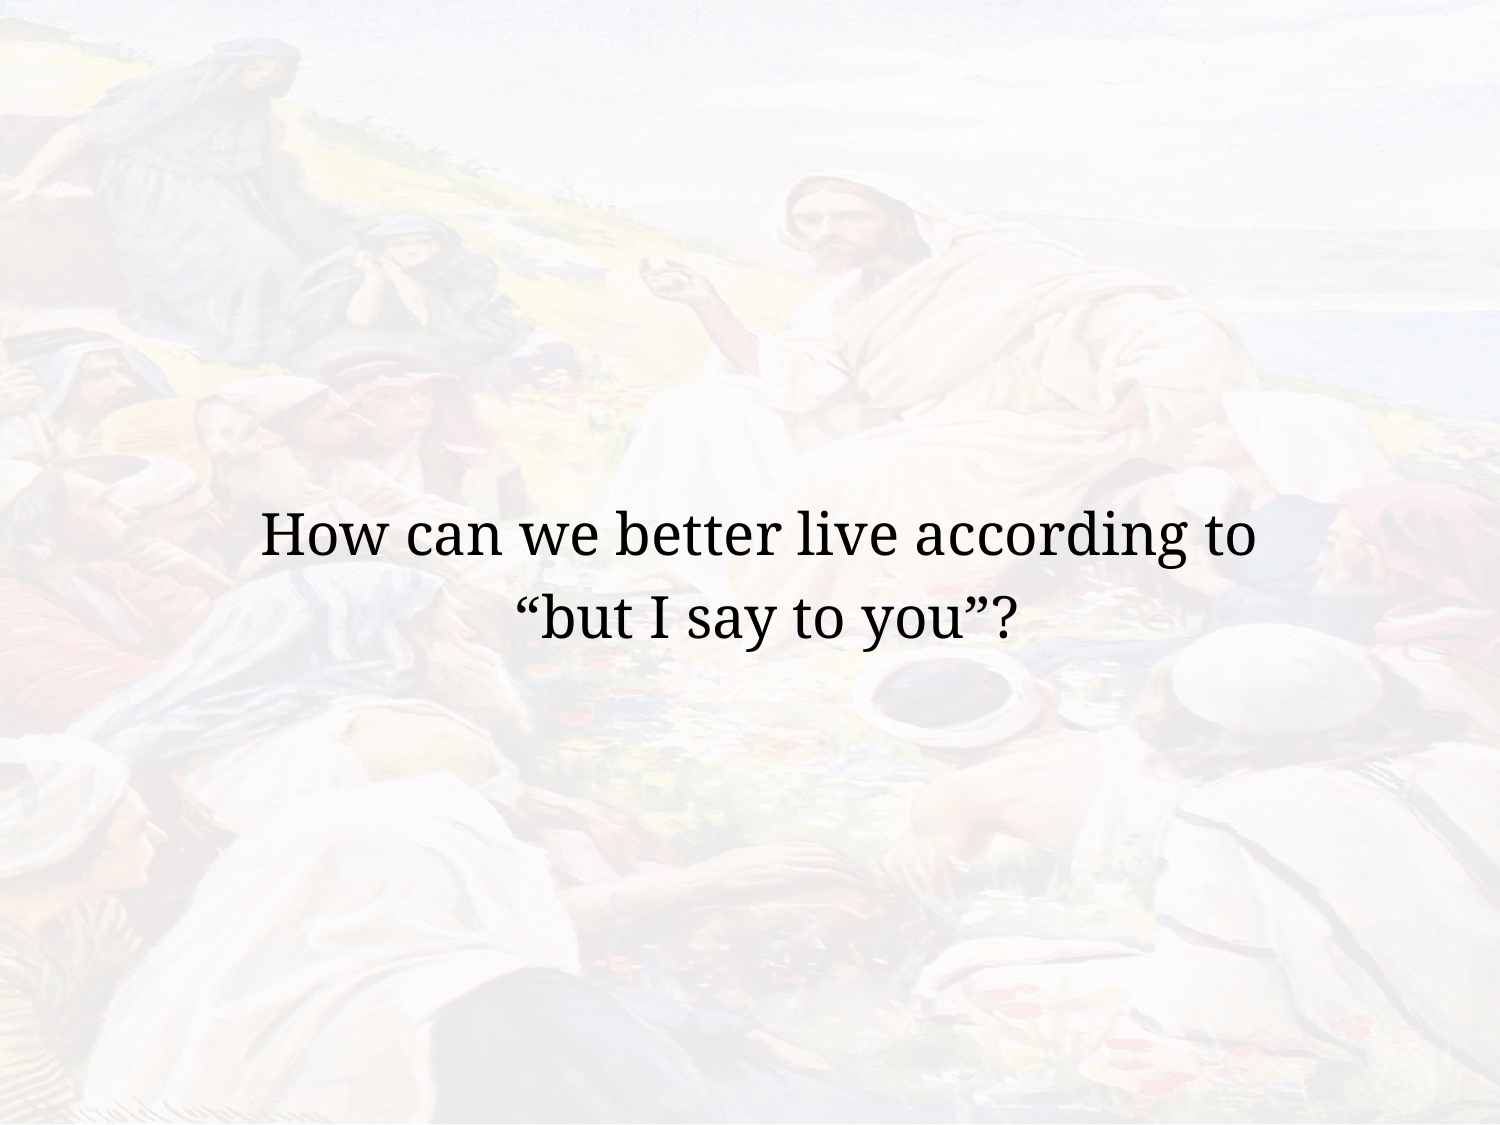

# How can we better live according to
 “but I say to you”?